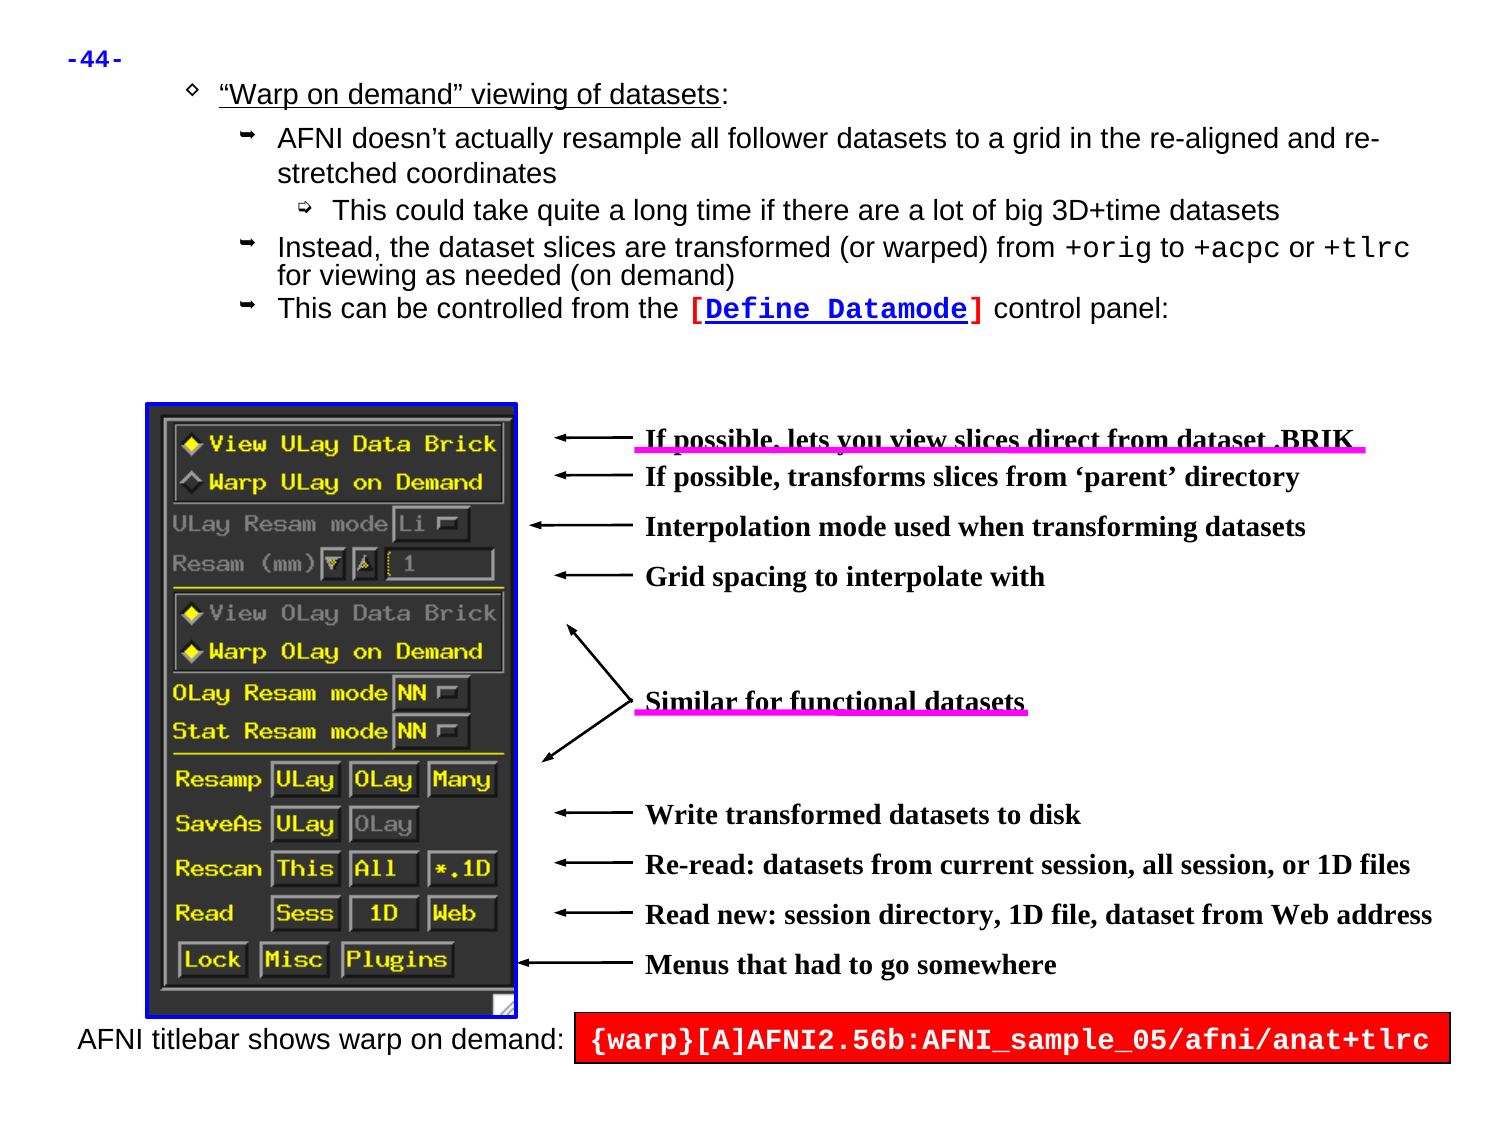

“Warp on demand” viewing of datasets:
AFNI doesn’t actually resample all follower datasets to a grid in the re-aligned and re-stretched coordinates
This could take quite a long time if there are a lot of big 3D+time datasets
Instead, the dataset slices are transformed (or warped) from +orig to +acpc or +tlrc for viewing as needed (on demand)
This can be controlled from the [Define Datamode] control panel:
If possible, lets you view slices direct from dataset .BRIK
If possible, transforms slices from ‘parent’ directory
Interpolation mode used when transforming datasets
Grid spacing to interpolate with
Similar for functional datasets
Write transformed datasets to disk
Re-read: datasets from current session, all session, or 1D files
Read new: session directory, 1D file, dataset from Web address
Menus that had to go somewhere
AFNI titlebar shows warp on demand:
{warp}[A]AFNI2.56b:AFNI_sample_05/afni/anat+tlrc